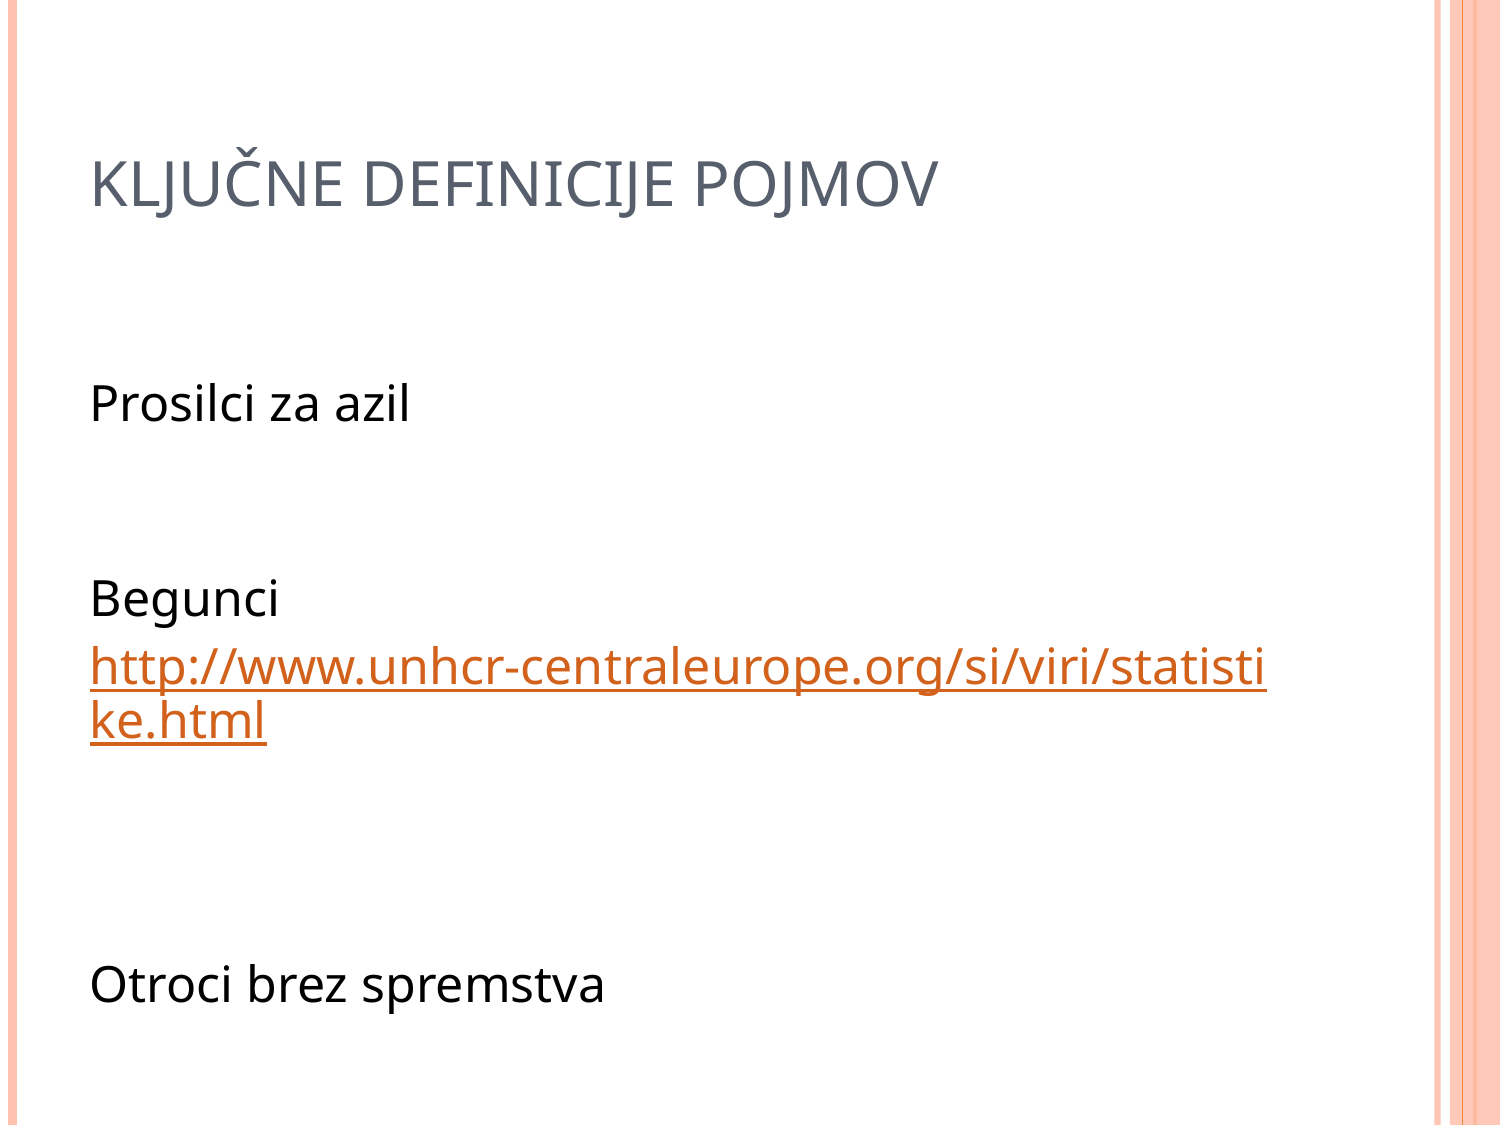

# KLJUČNE DEFINICIJE POJMOV
Prosilci za azil
Begunci http://www.unhcr-centraleurope.org/si/viri/statistike.html
Otroci brez spremstva